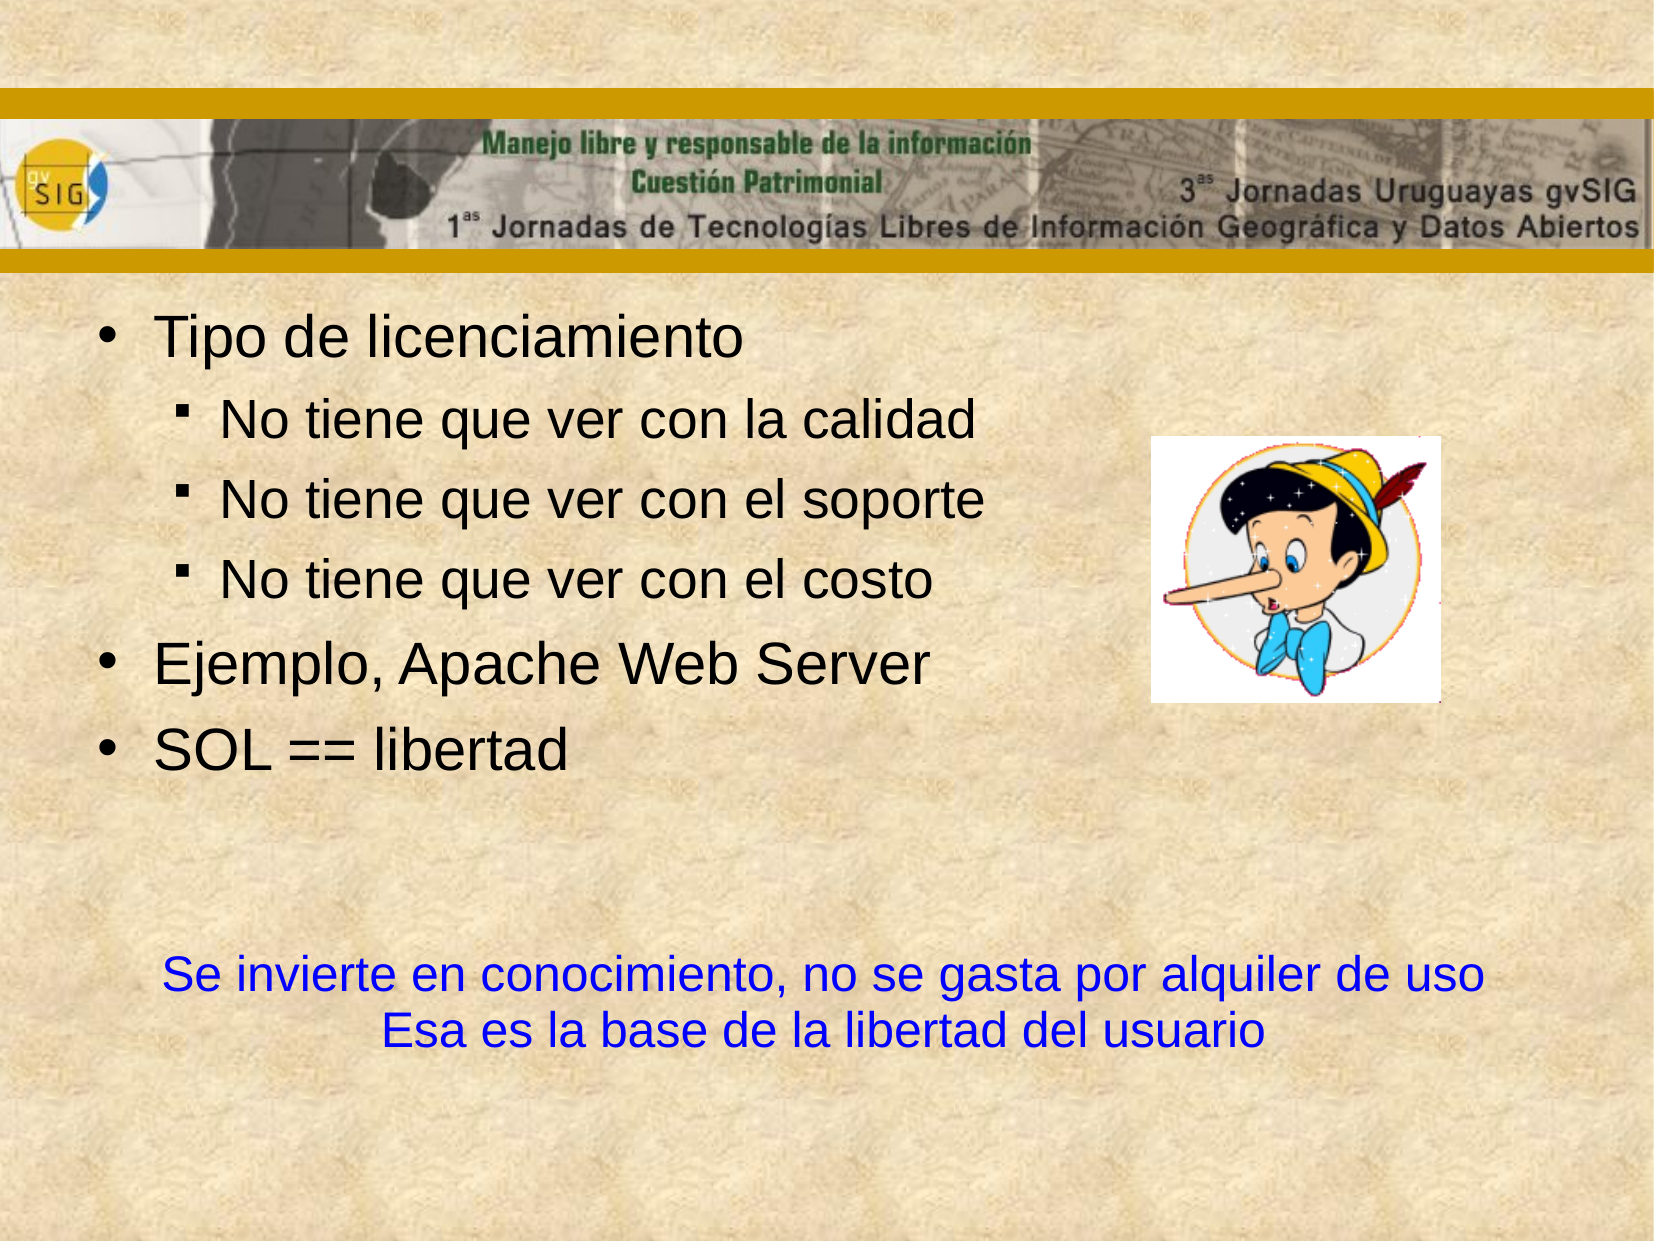

# Tipo de licenciamiento
No tiene que ver con la calidad
No tiene que ver con el soporte
No tiene que ver con el costo
Ejemplo, Apache Web Server
SOL == libertad
Se invierte en conocimiento, no se gasta por alquiler de uso
Esa es la base de la libertad del usuario